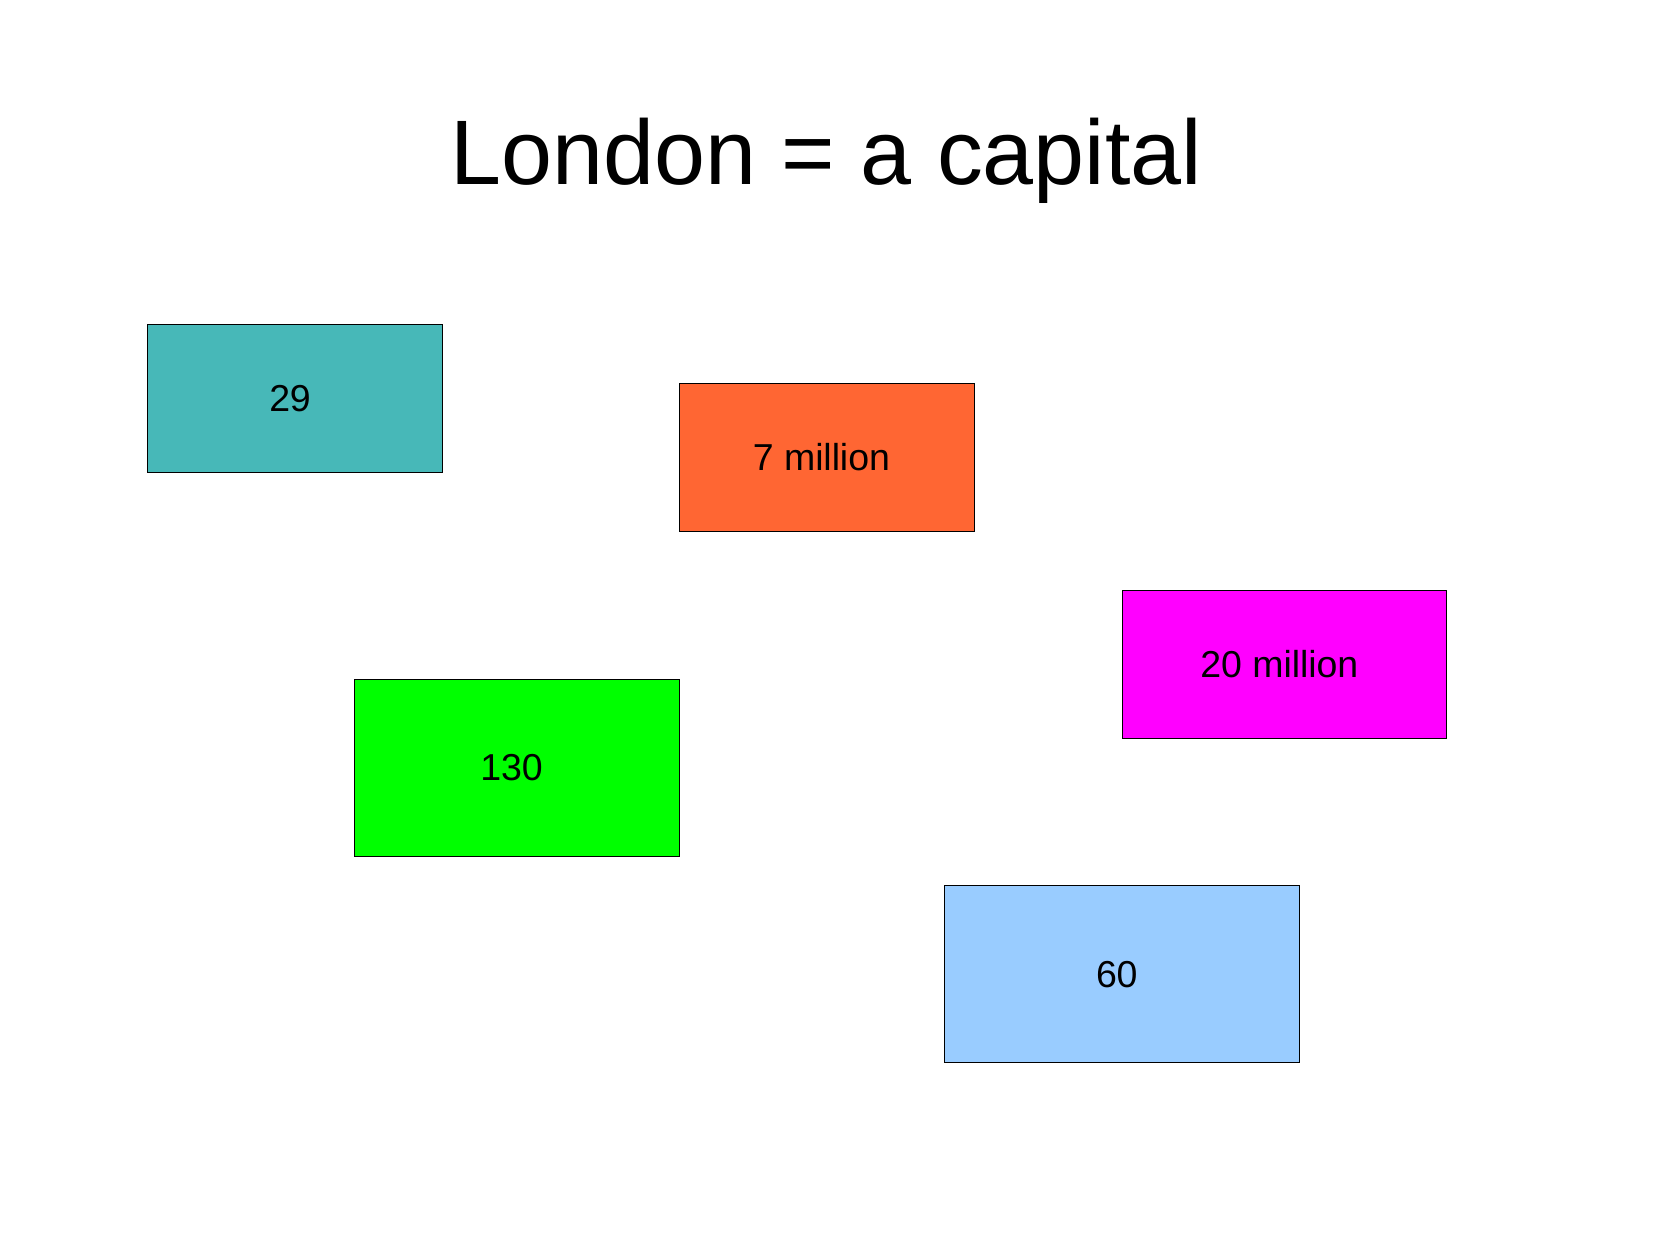

# London = a capital
29
7 million
20 million
130
60